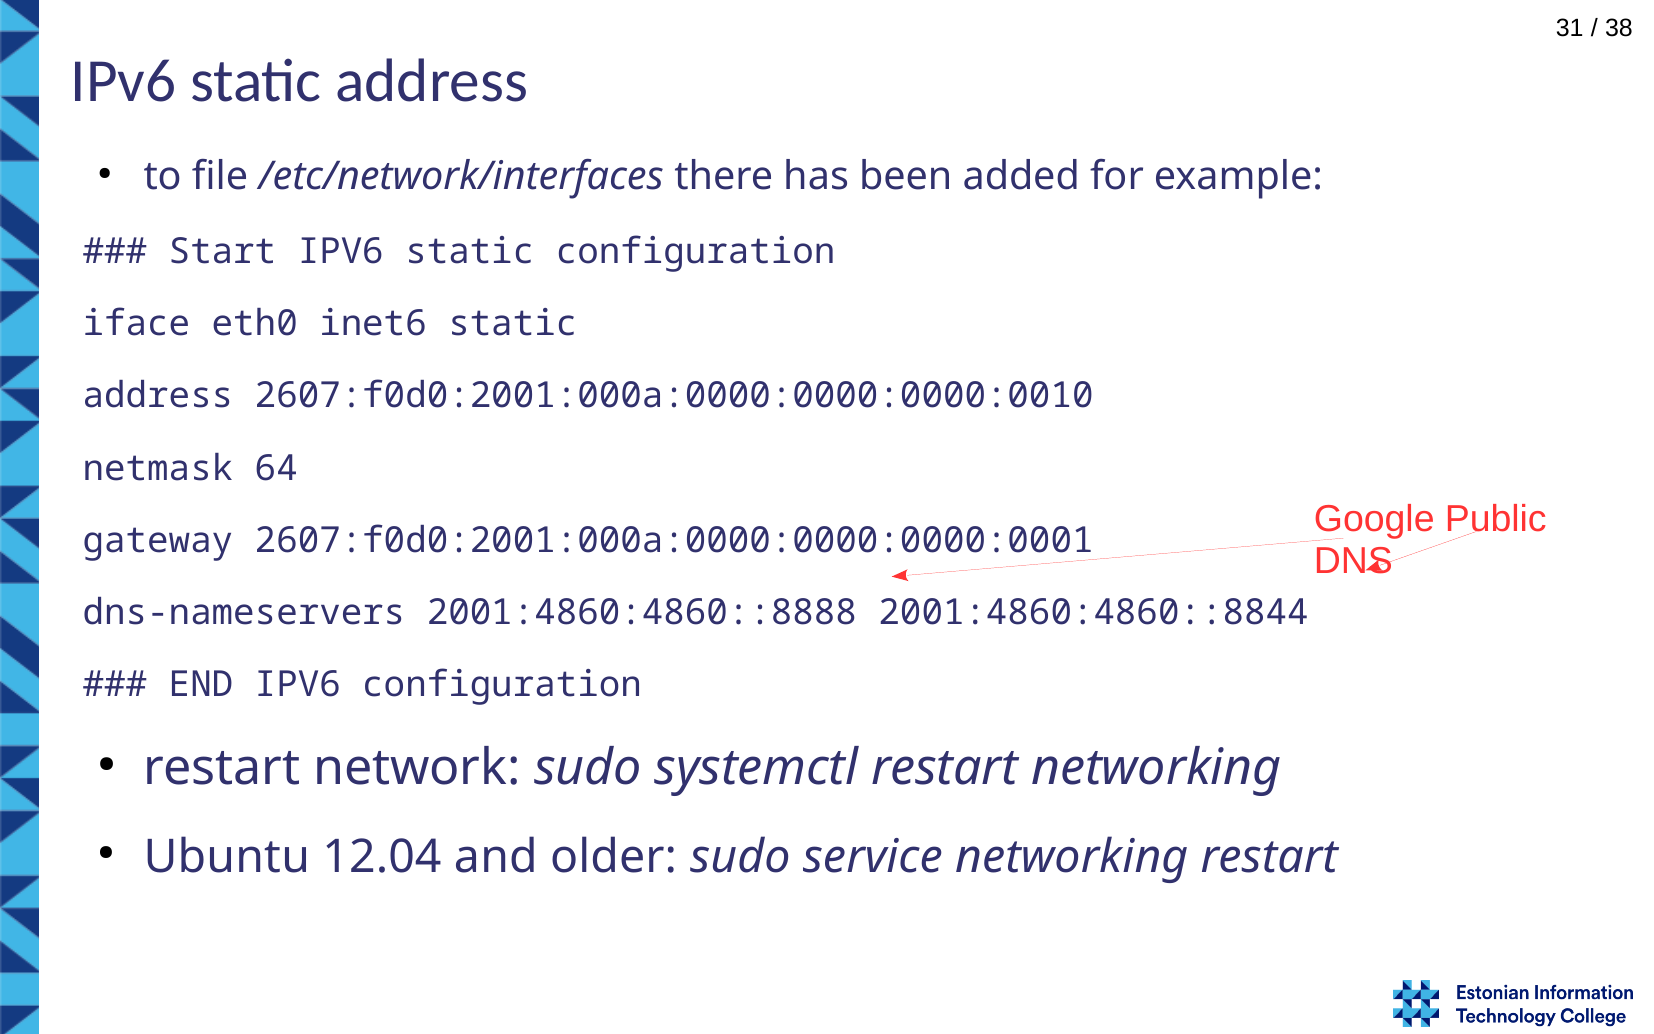

# IPv6 static address
to file /etc/network/interfaces there has been added for example:
### Start IPV6 static configuration
iface eth0 inet6 static
address 2607:f0d0:2001:000a:0000:0000:0000:0010
netmask 64
gateway 2607:f0d0:2001:000a:0000:0000:0000:0001
dns-nameservers 2001:4860:4860::8888 2001:4860:4860::8844
### END IPV6 configuration
restart network: sudo systemctl restart networking
Ubuntu 12.04 and older: sudo service networking restart
Google Public DNS